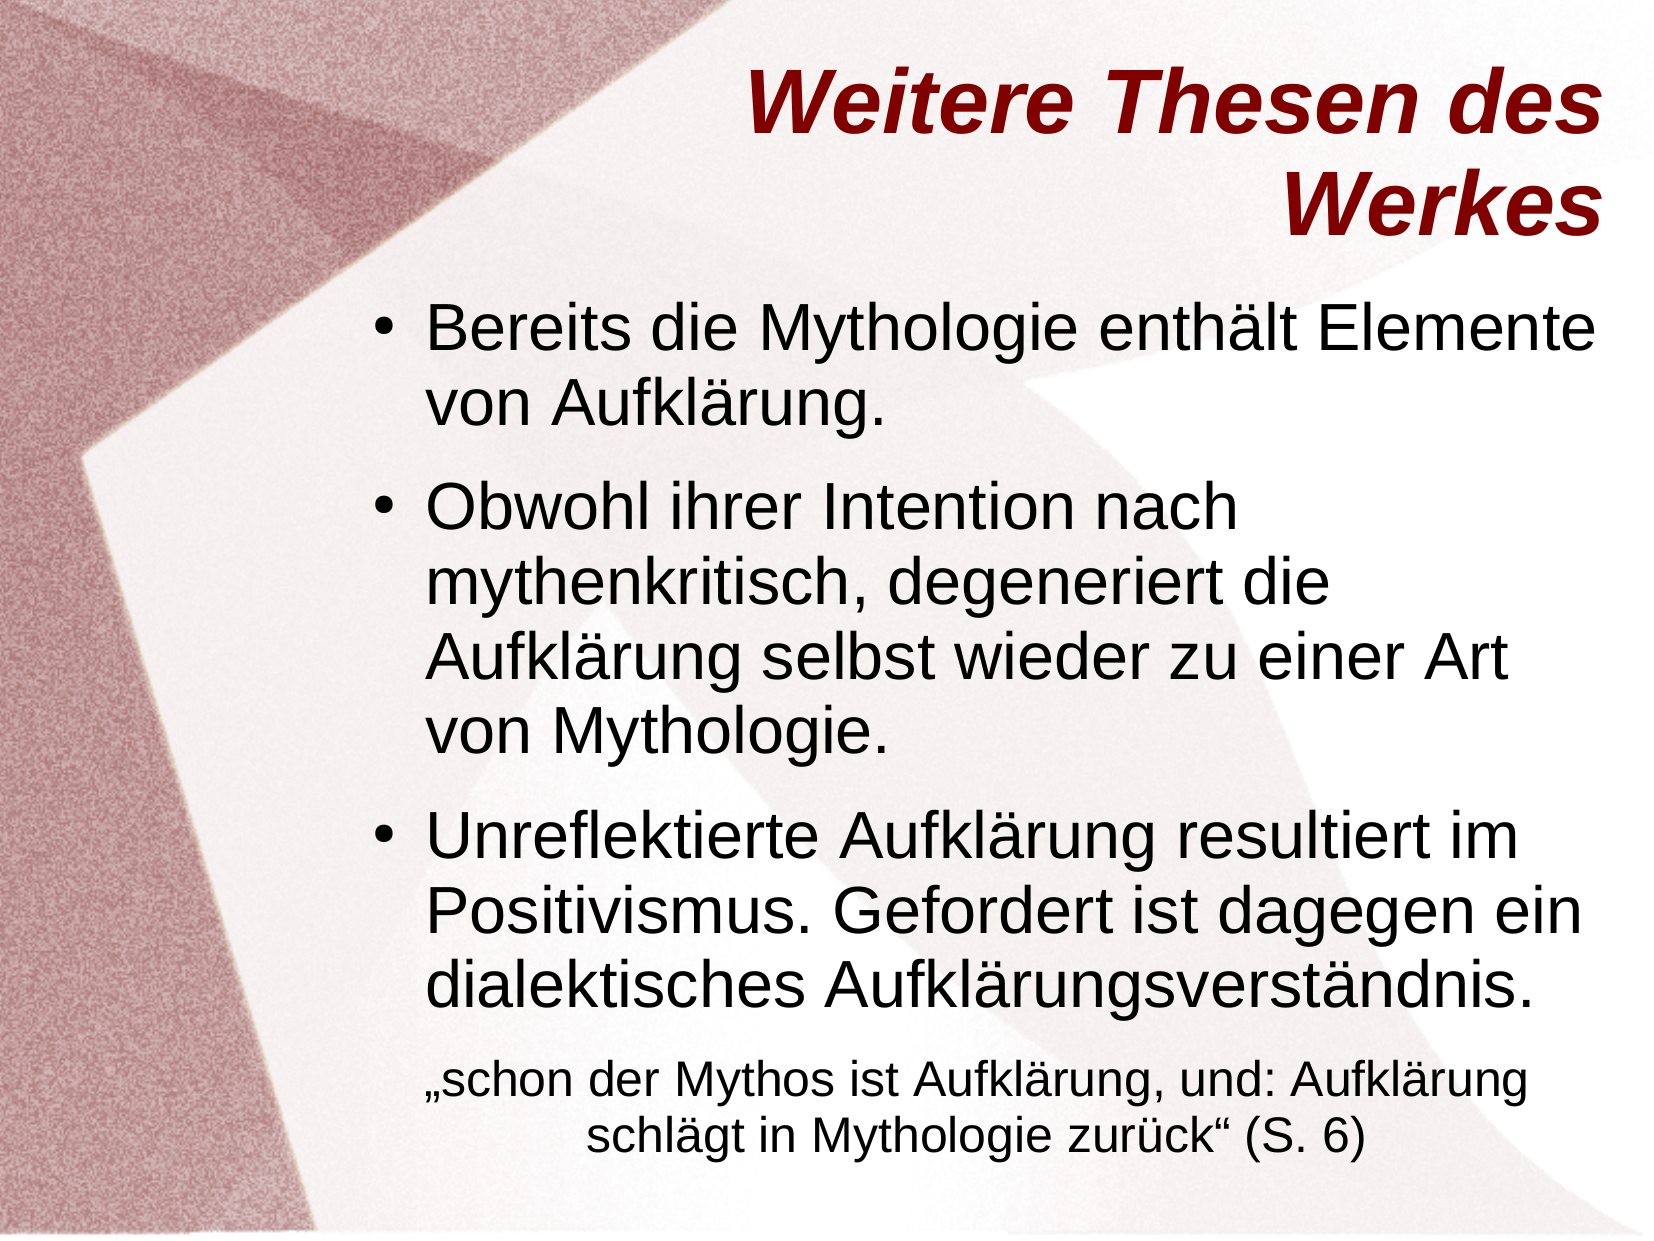

# Weitere Thesen des Werkes
Bereits die Mythologie enthält Elemente von Aufklärung.
Obwohl ihrer Intention nach mythenkritisch, degeneriert die Aufklärung selbst wieder zu einer Art von Mythologie.
Unreflektierte Aufklärung resultiert im Positivismus. Gefordert ist dagegen ein dialektisches Aufklärungsverständnis.
„schon der Mythos ist Aufklärung, und: Aufklärung schlägt in Mythologie zurück“ (S. 6)